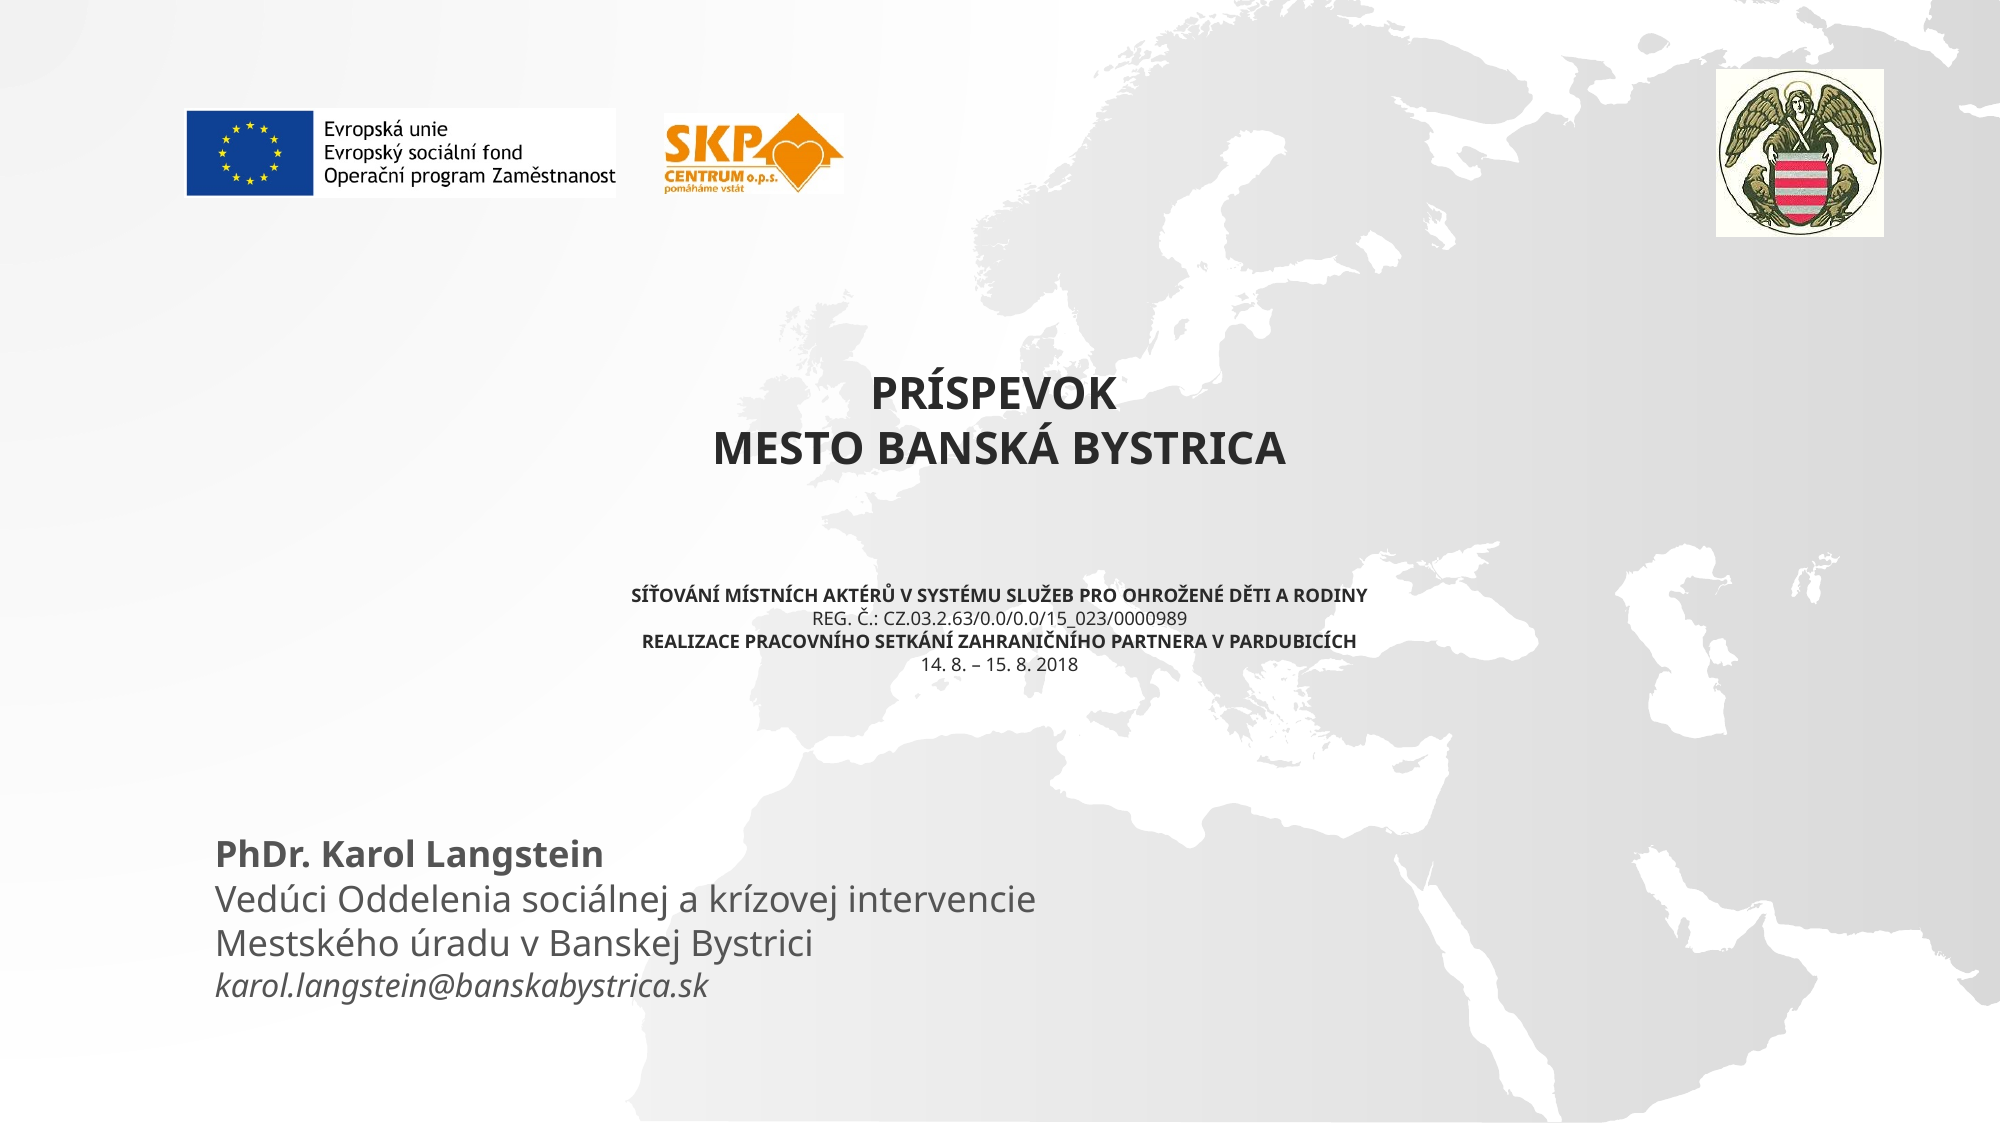

# Príspevok MestO Banská bystrica Síťování místních aktérů v systému služeb pro ohrožené děti a rodiny reg. č.: CZ.03.2.63/0.0/0.0/15_023/0000989 Realizace pracovního setkání zahraničního partnera v Pardubicích 14. 8. – 15. 8. 2018
PhDr. Karol Langstein
Vedúci Oddelenia sociálnej a krízovej intervencie
Mestského úradu v Banskej Bystrici
karol.langstein@banskabystrica.sk